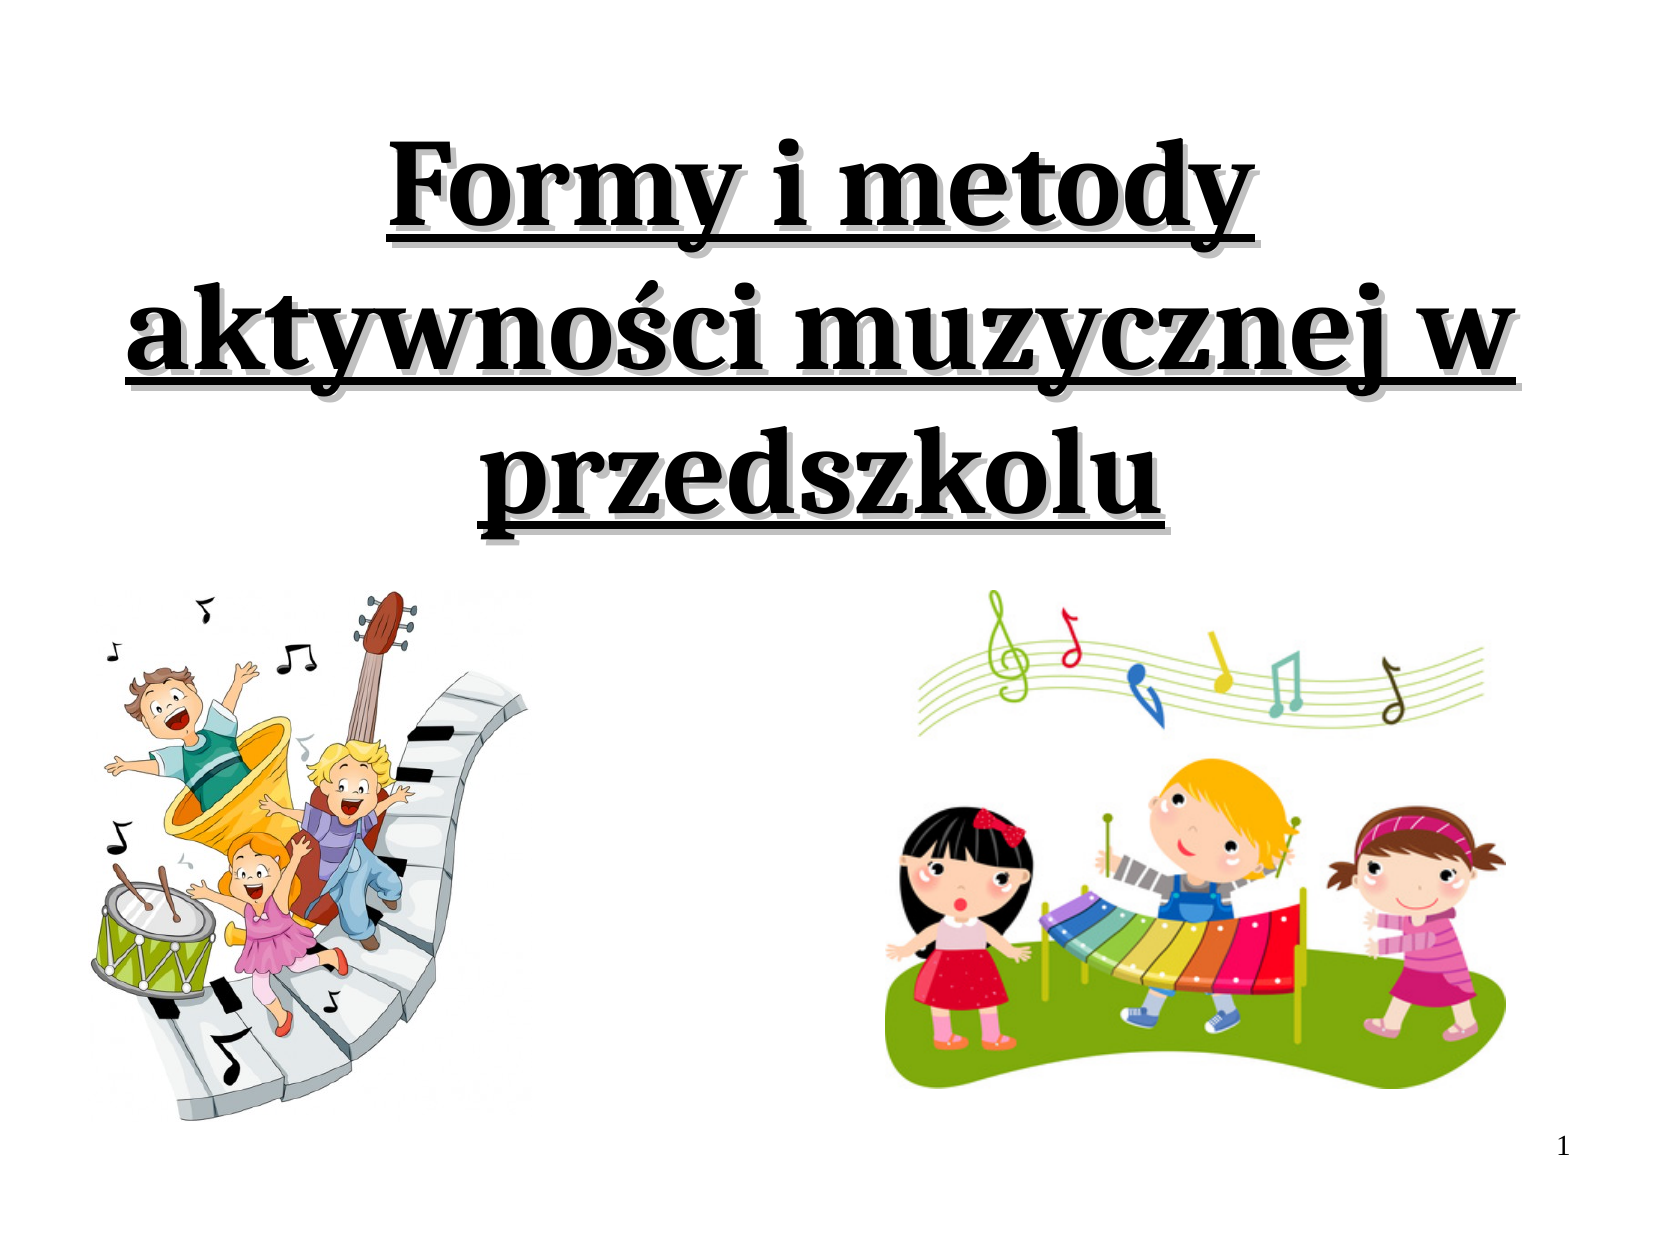

# Formy i metody aktywności muzycznej w przedszkolu
1